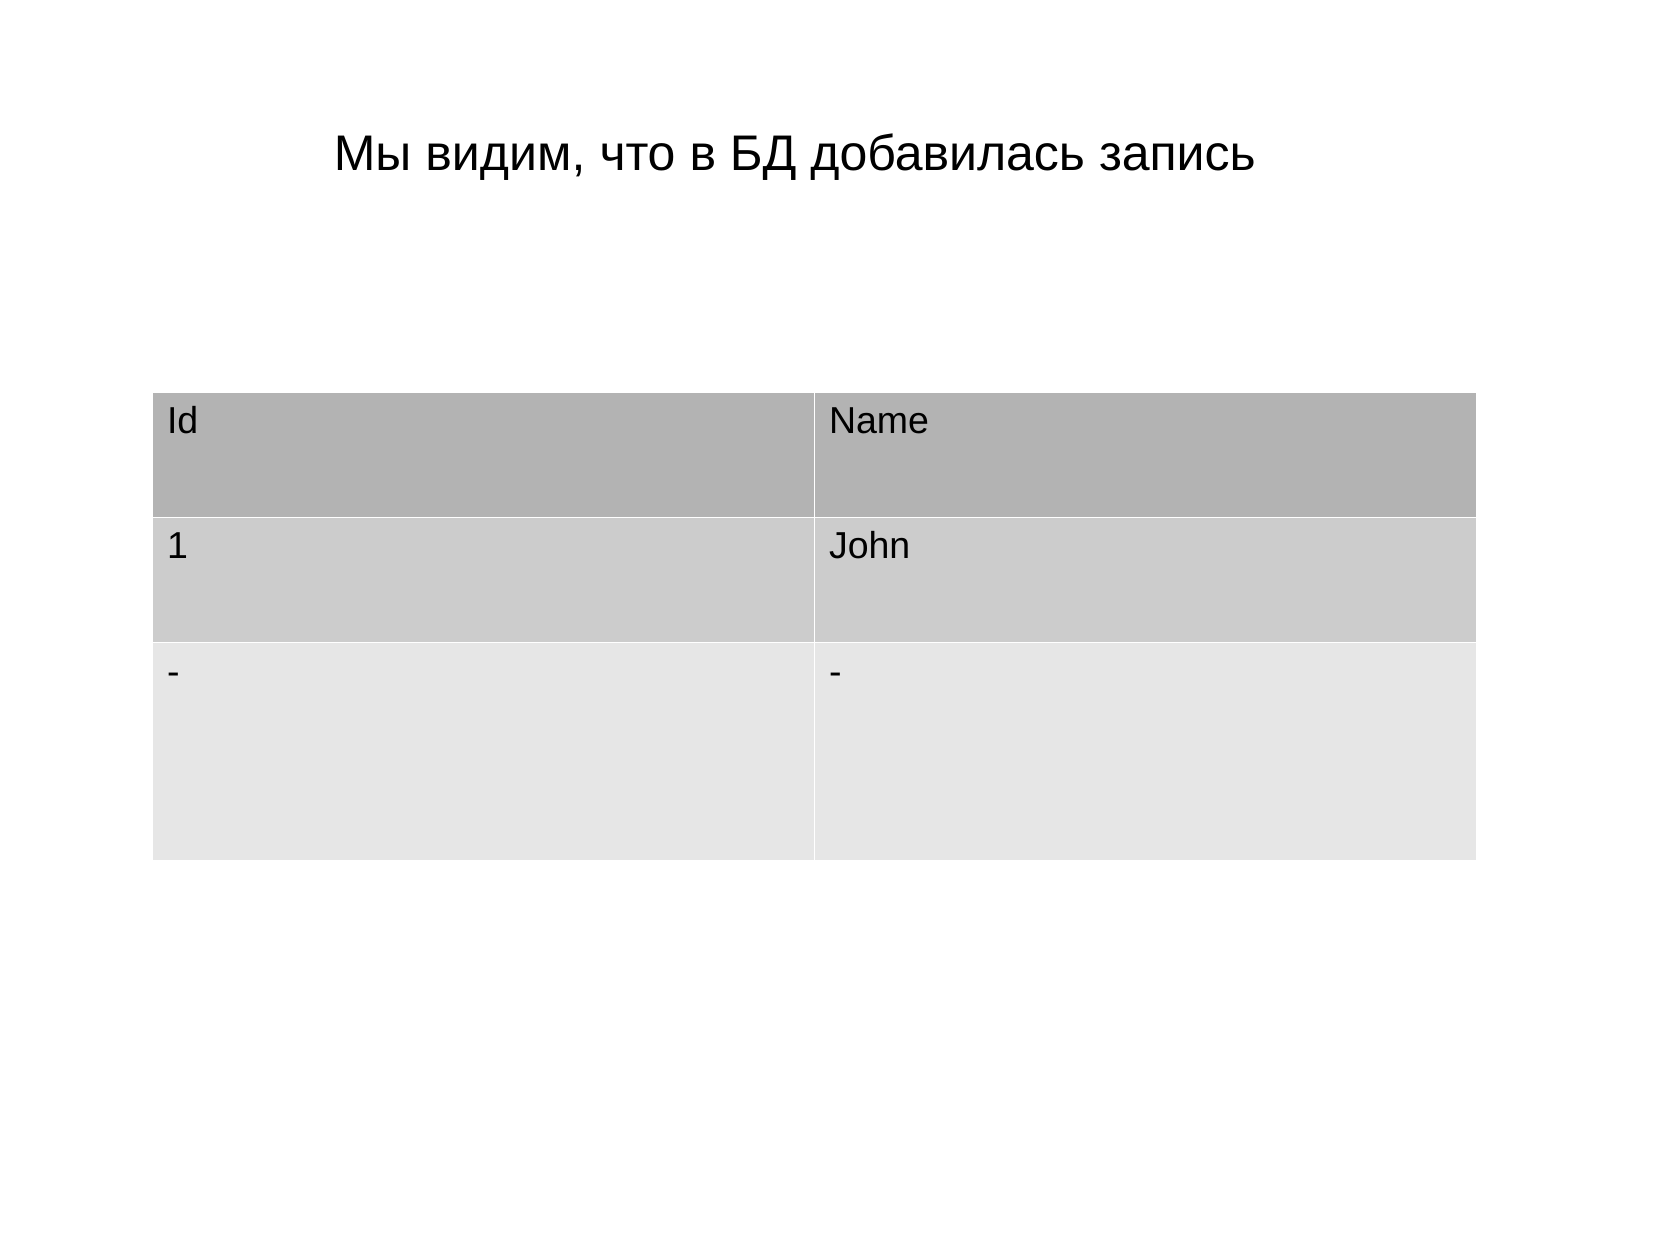

Мы видим, что в БД добавилась запись
| Id | Name |
| --- | --- |
| 1 | John |
| - | - |